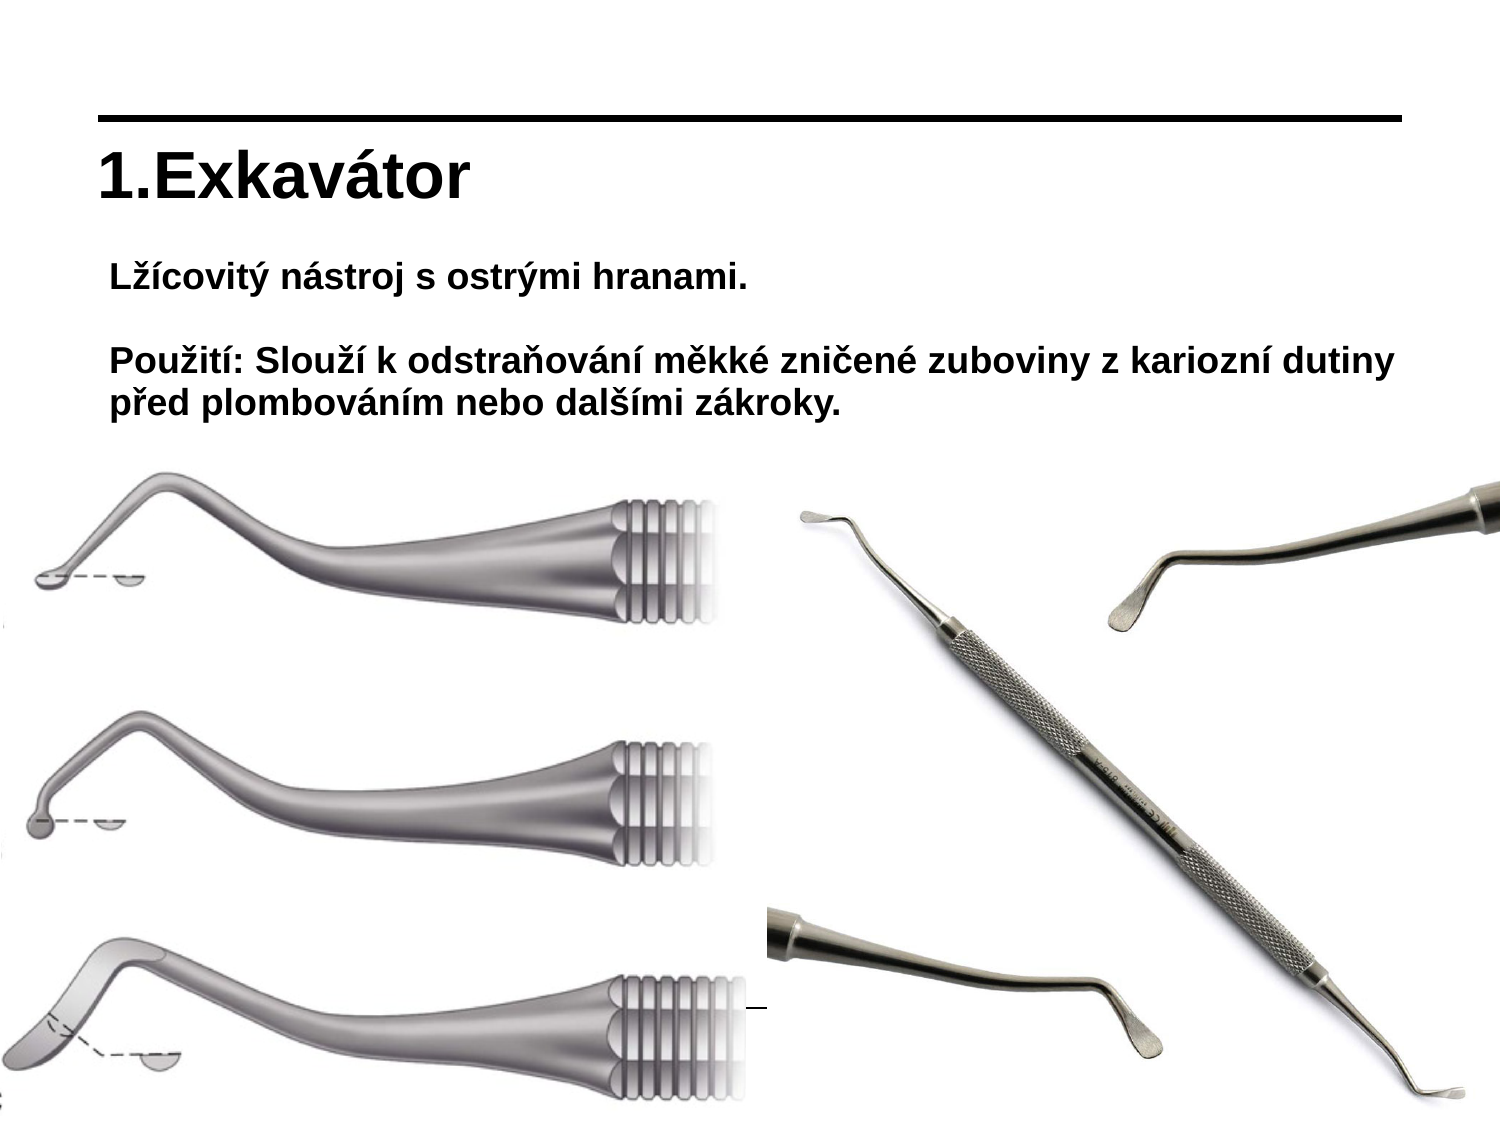

1.Exkavátor
Lžícovitý nástroj s ostrými hranami.
Použití: Slouží k odstraňování měkké zničené zuboviny z kariozní dutiny před plombováním nebo dalšími zákroky.